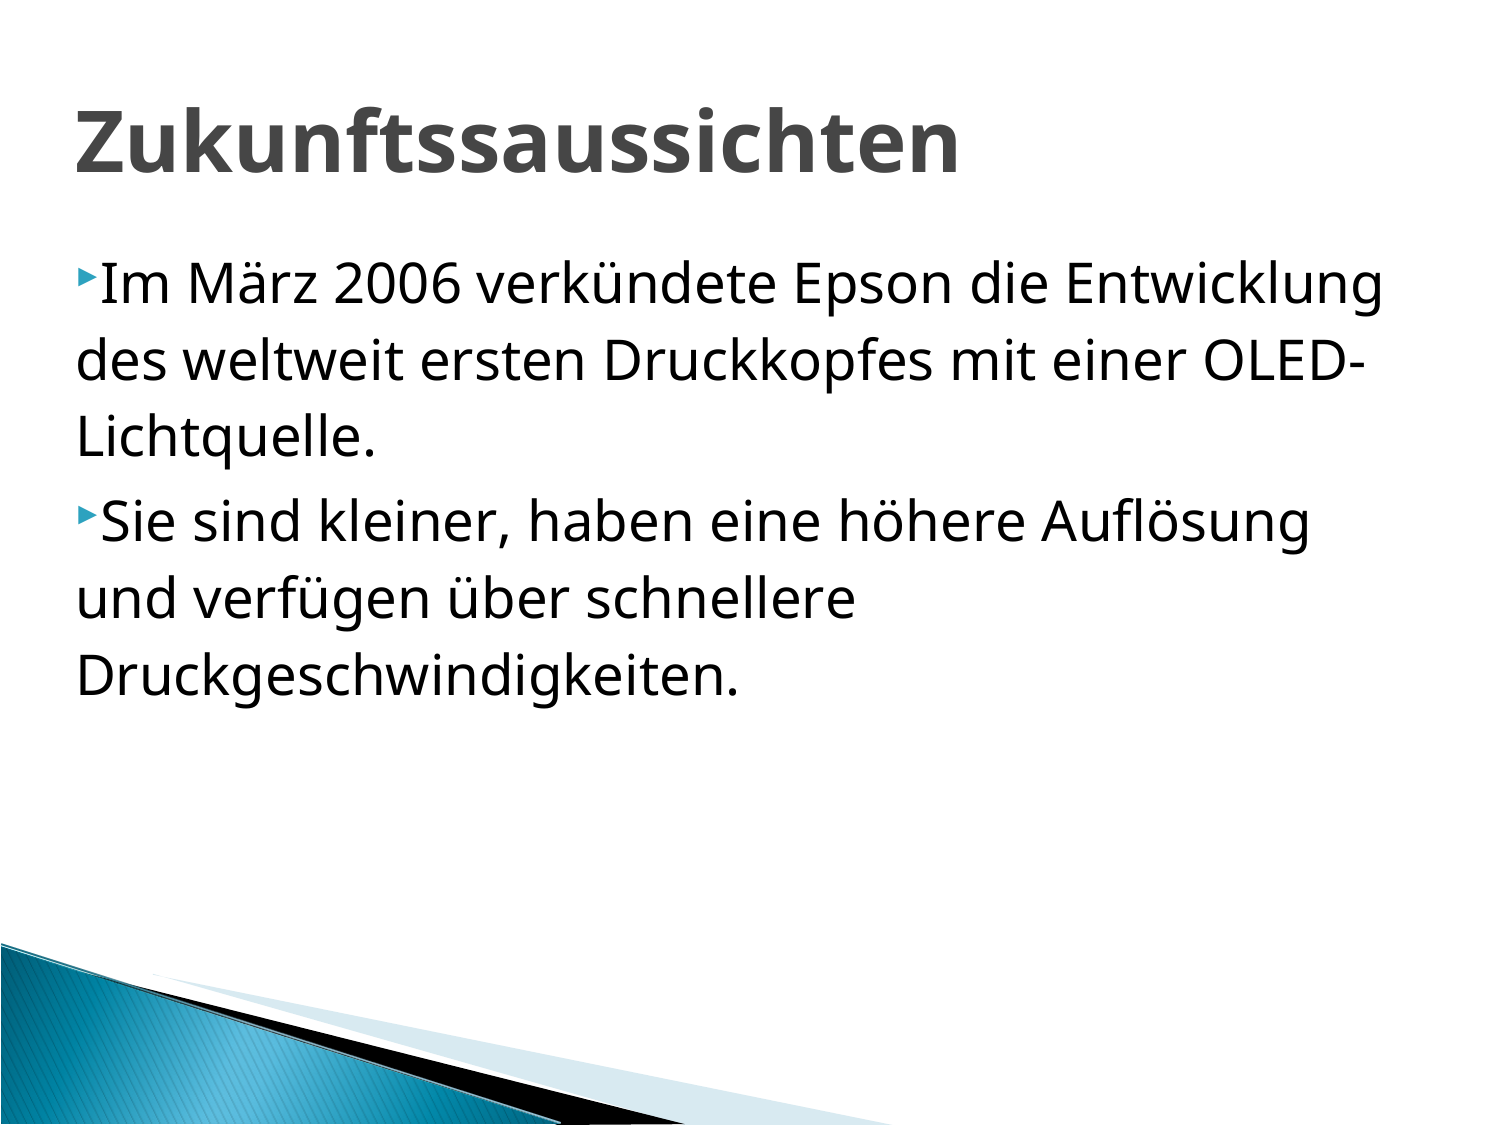

# Zukunftssaussichten
Im März 2006 verkündete Epson die Entwicklung des weltweit ersten Druckkopfes mit einer OLED-Lichtquelle.
Sie sind kleiner, haben eine höhere Auflösung und verfügen über schnellere Druckgeschwindigkeiten.